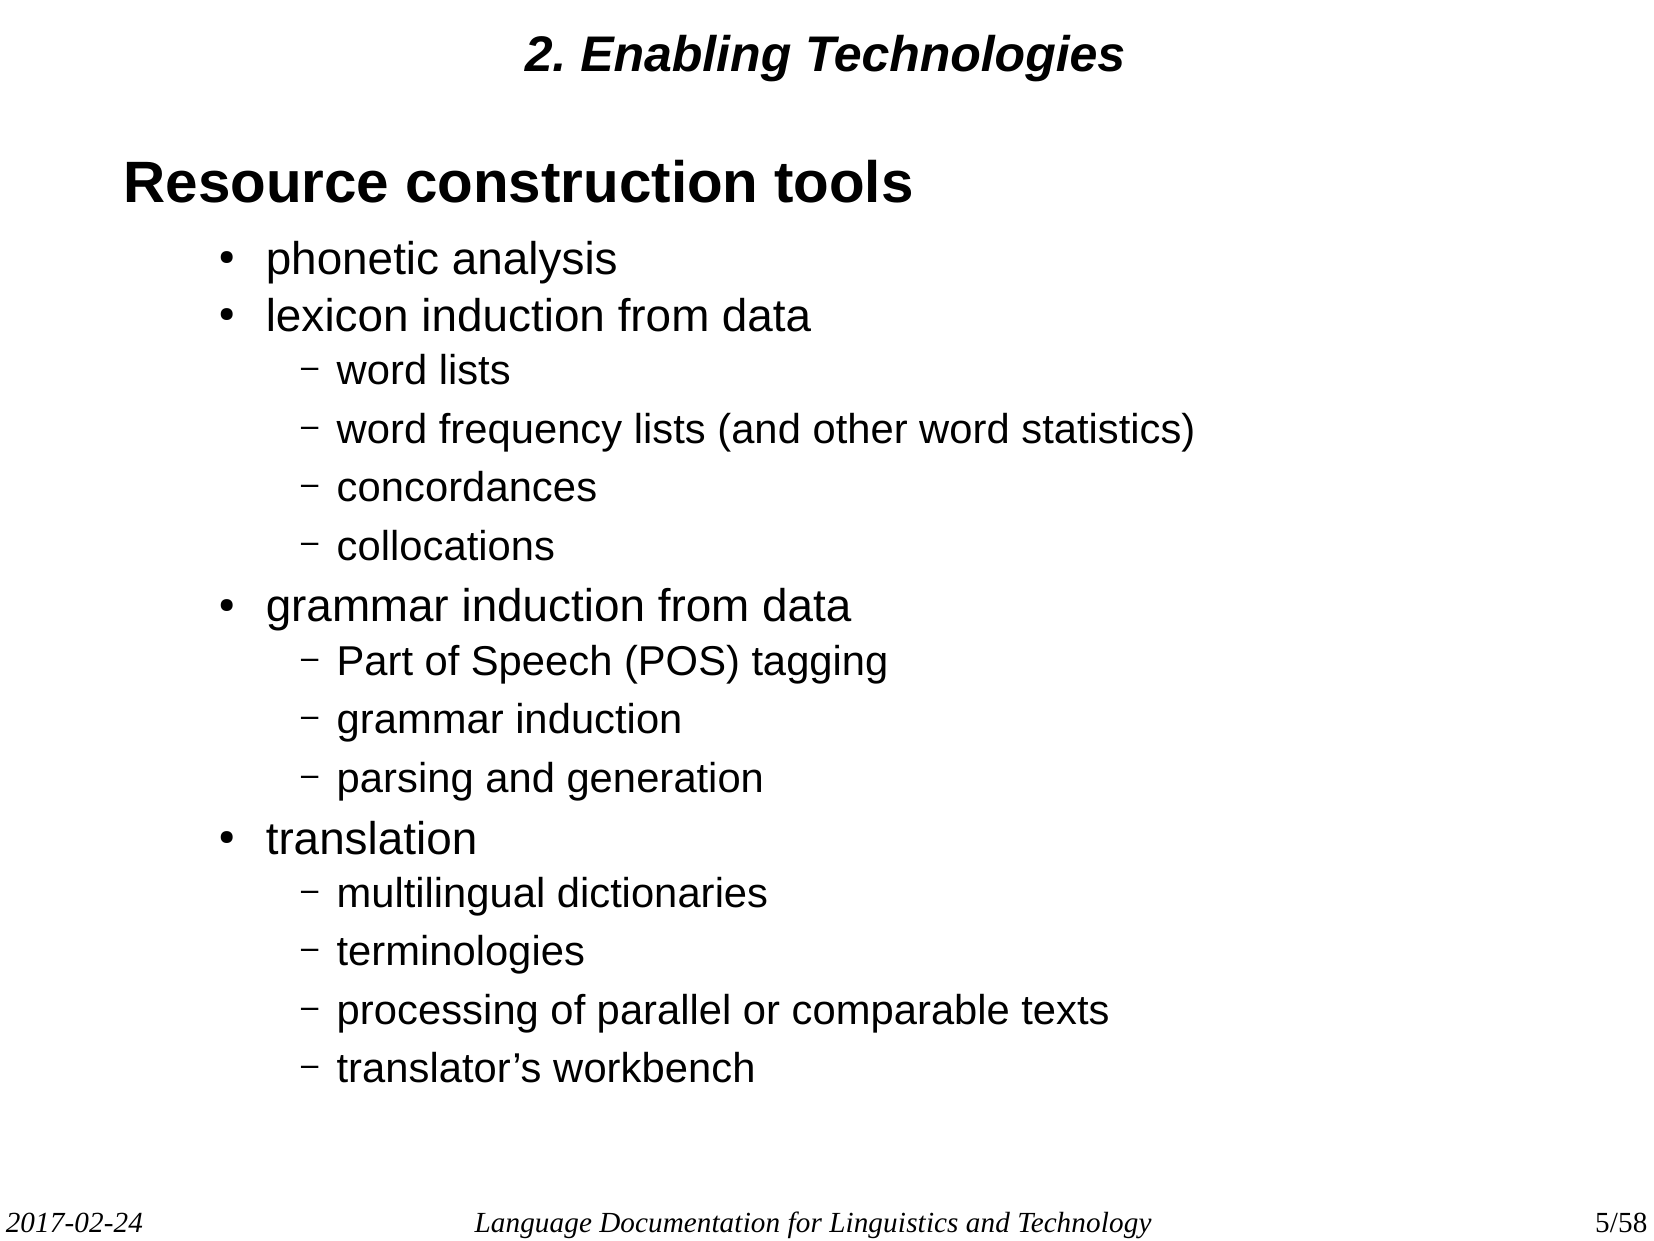

# 2. Enabling Technologies
Resource construction tools
phonetic analysis
lexicon induction from data
word lists
word frequency lists (and other word statistics)
concordances
collocations
grammar induction from data
Part of Speech (POS) tagging
grammar induction
parsing and generation
translation
multilingual dictionaries
terminologies
processing of parallel or comparable texts
translator’s workbench
ELKL-4, U Agra, 2016-02-25_27
D. Gibbon: What can endangered languages teach the language technologies?
5